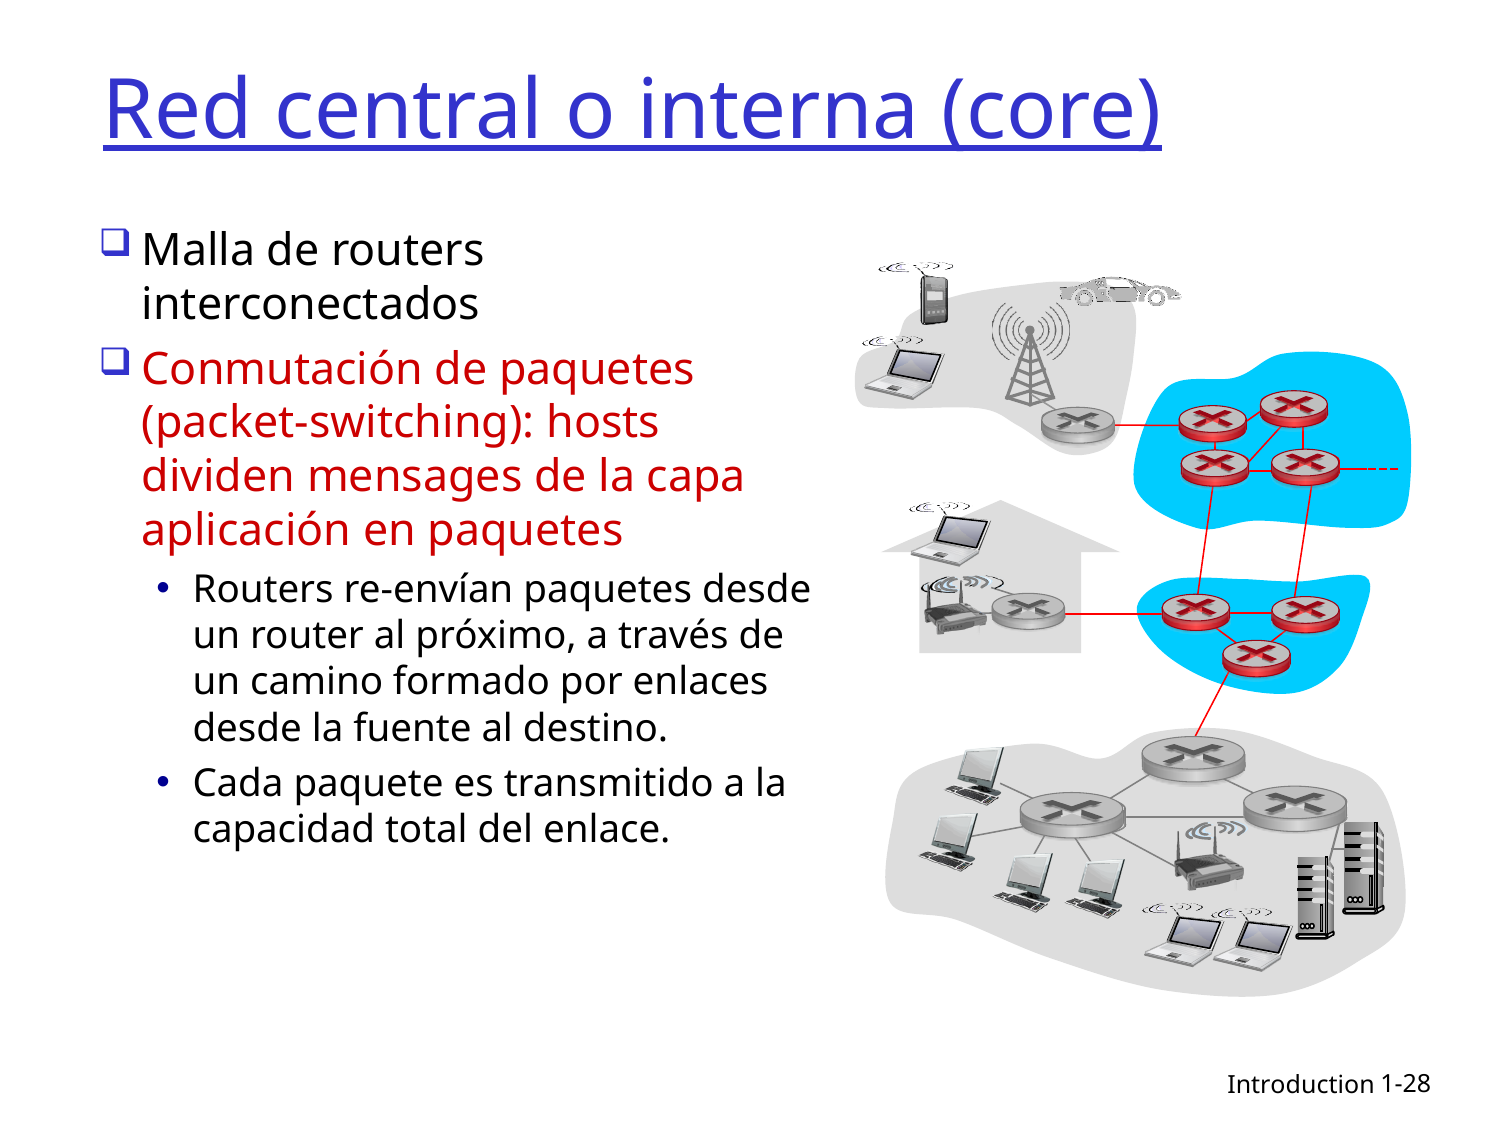

Red central o interna (core)
# Malla de routers interconectados
Conmutación de paquetes (packet-switching): hosts dividen mensages de la capa aplicación en paquetes
Routers re-envían paquetes desde un router al próximo, a través de un camino formado por enlaces desde la fuente al destino.
Cada paquete es transmitido a la capacidad total del enlace.
Introduction